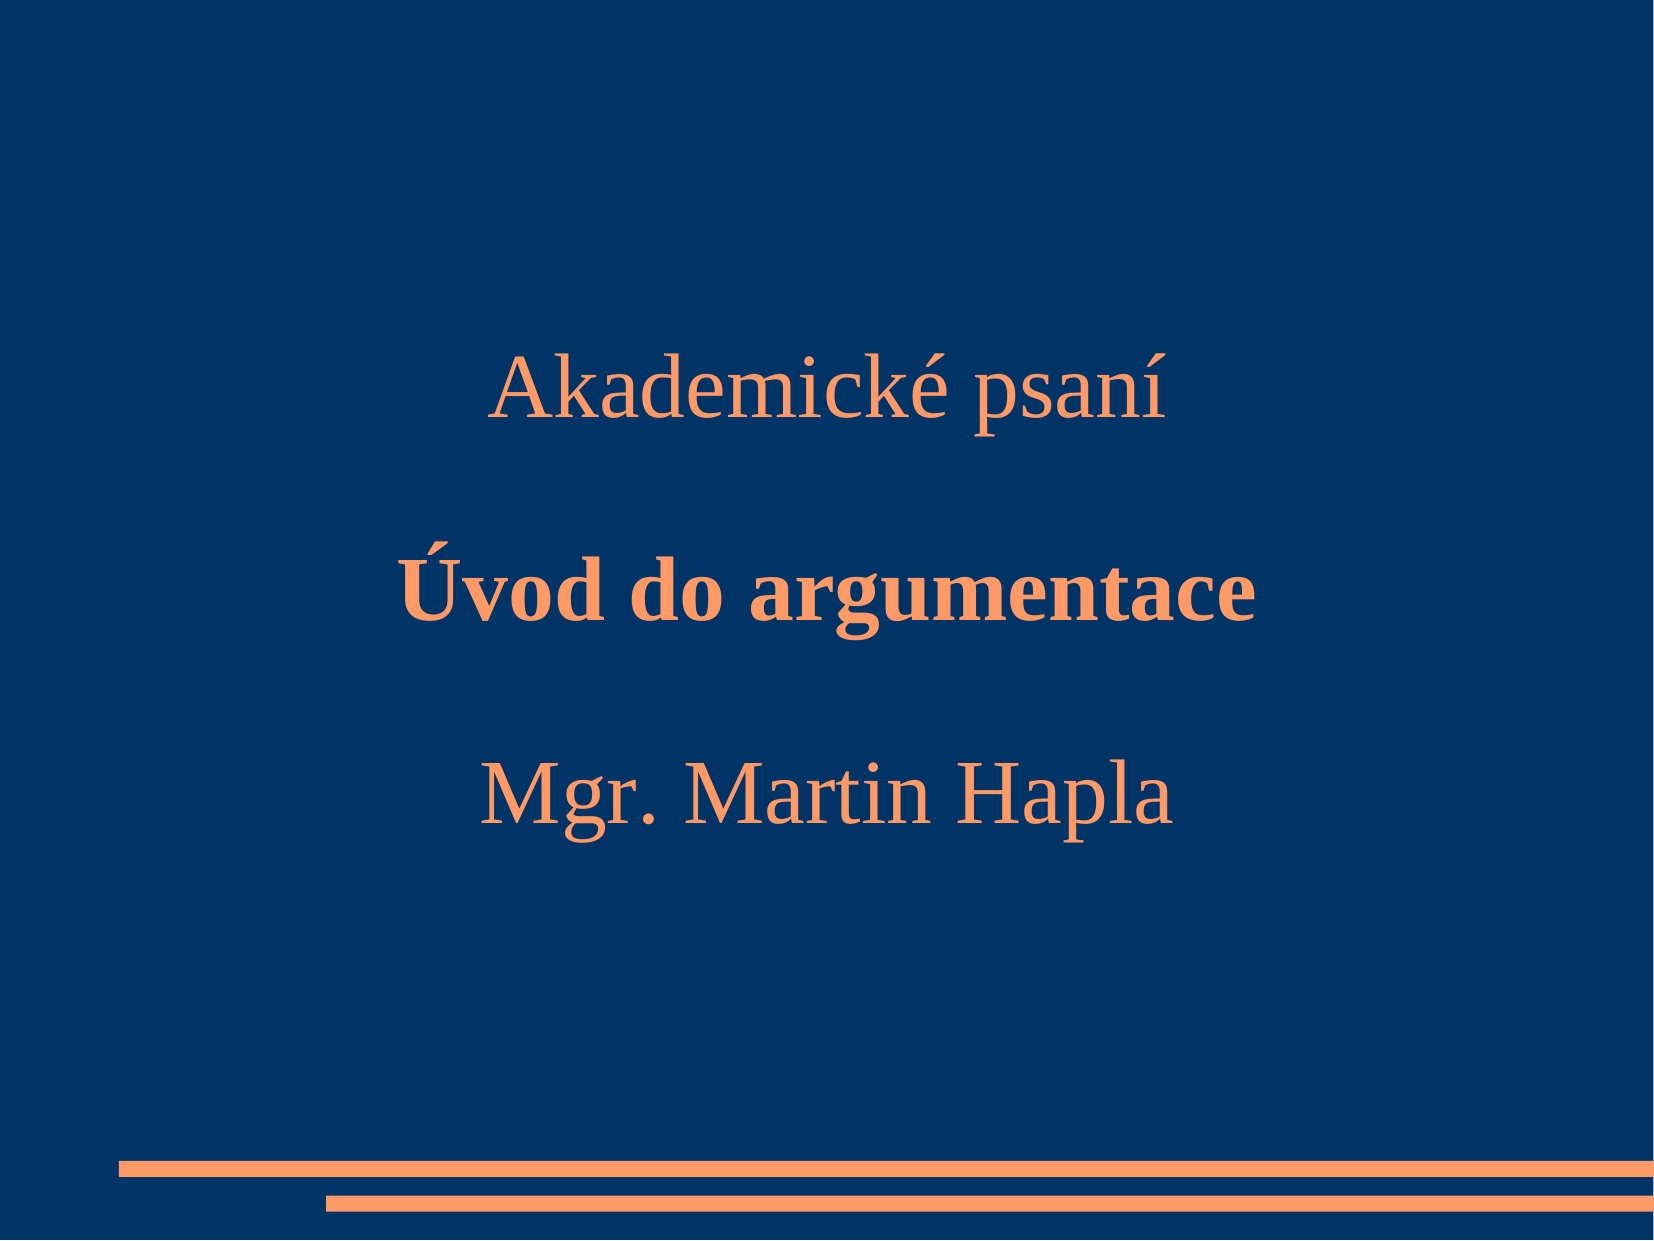

# Akademické psaní
Úvod do argumentace
Mgr. Martin Hapla